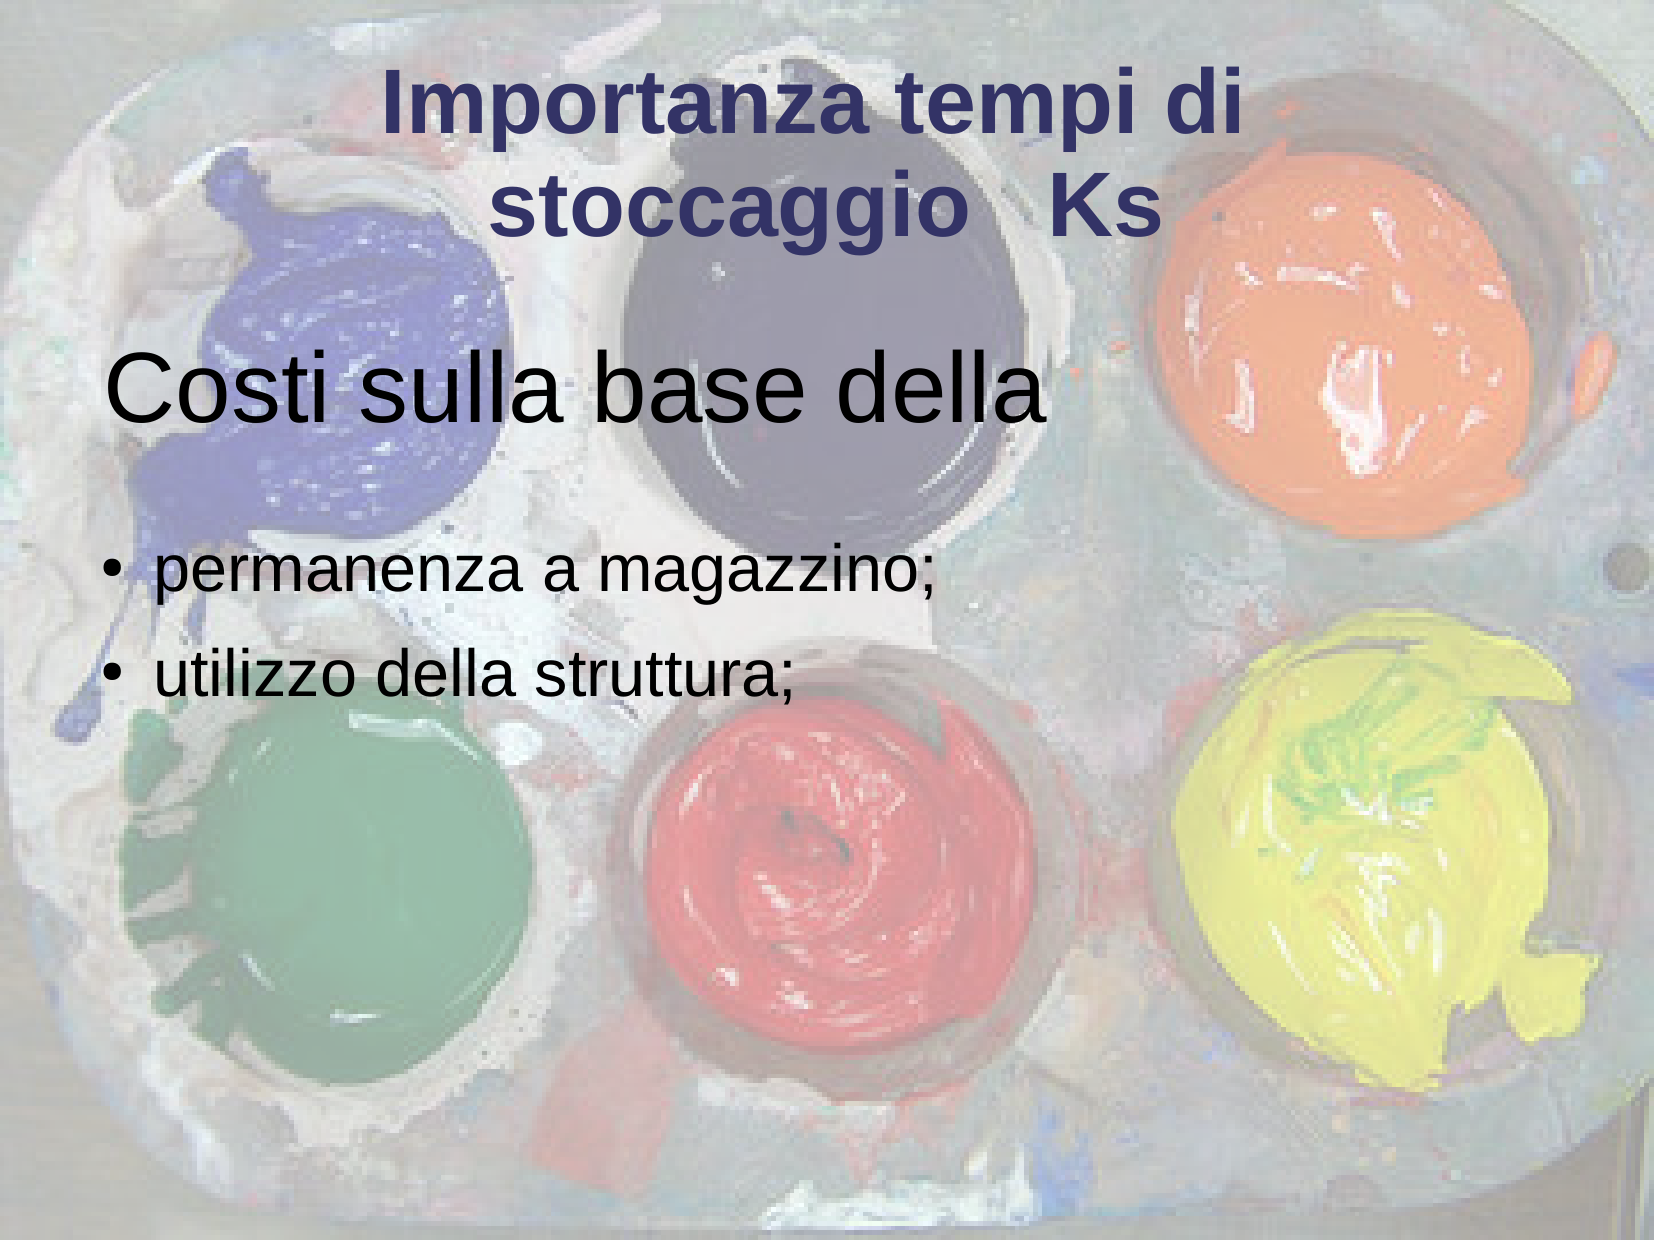

# Importanza tempi di stoccaggio Ks
Costi sulla base della
permanenza a magazzino;
utilizzo della struttura;